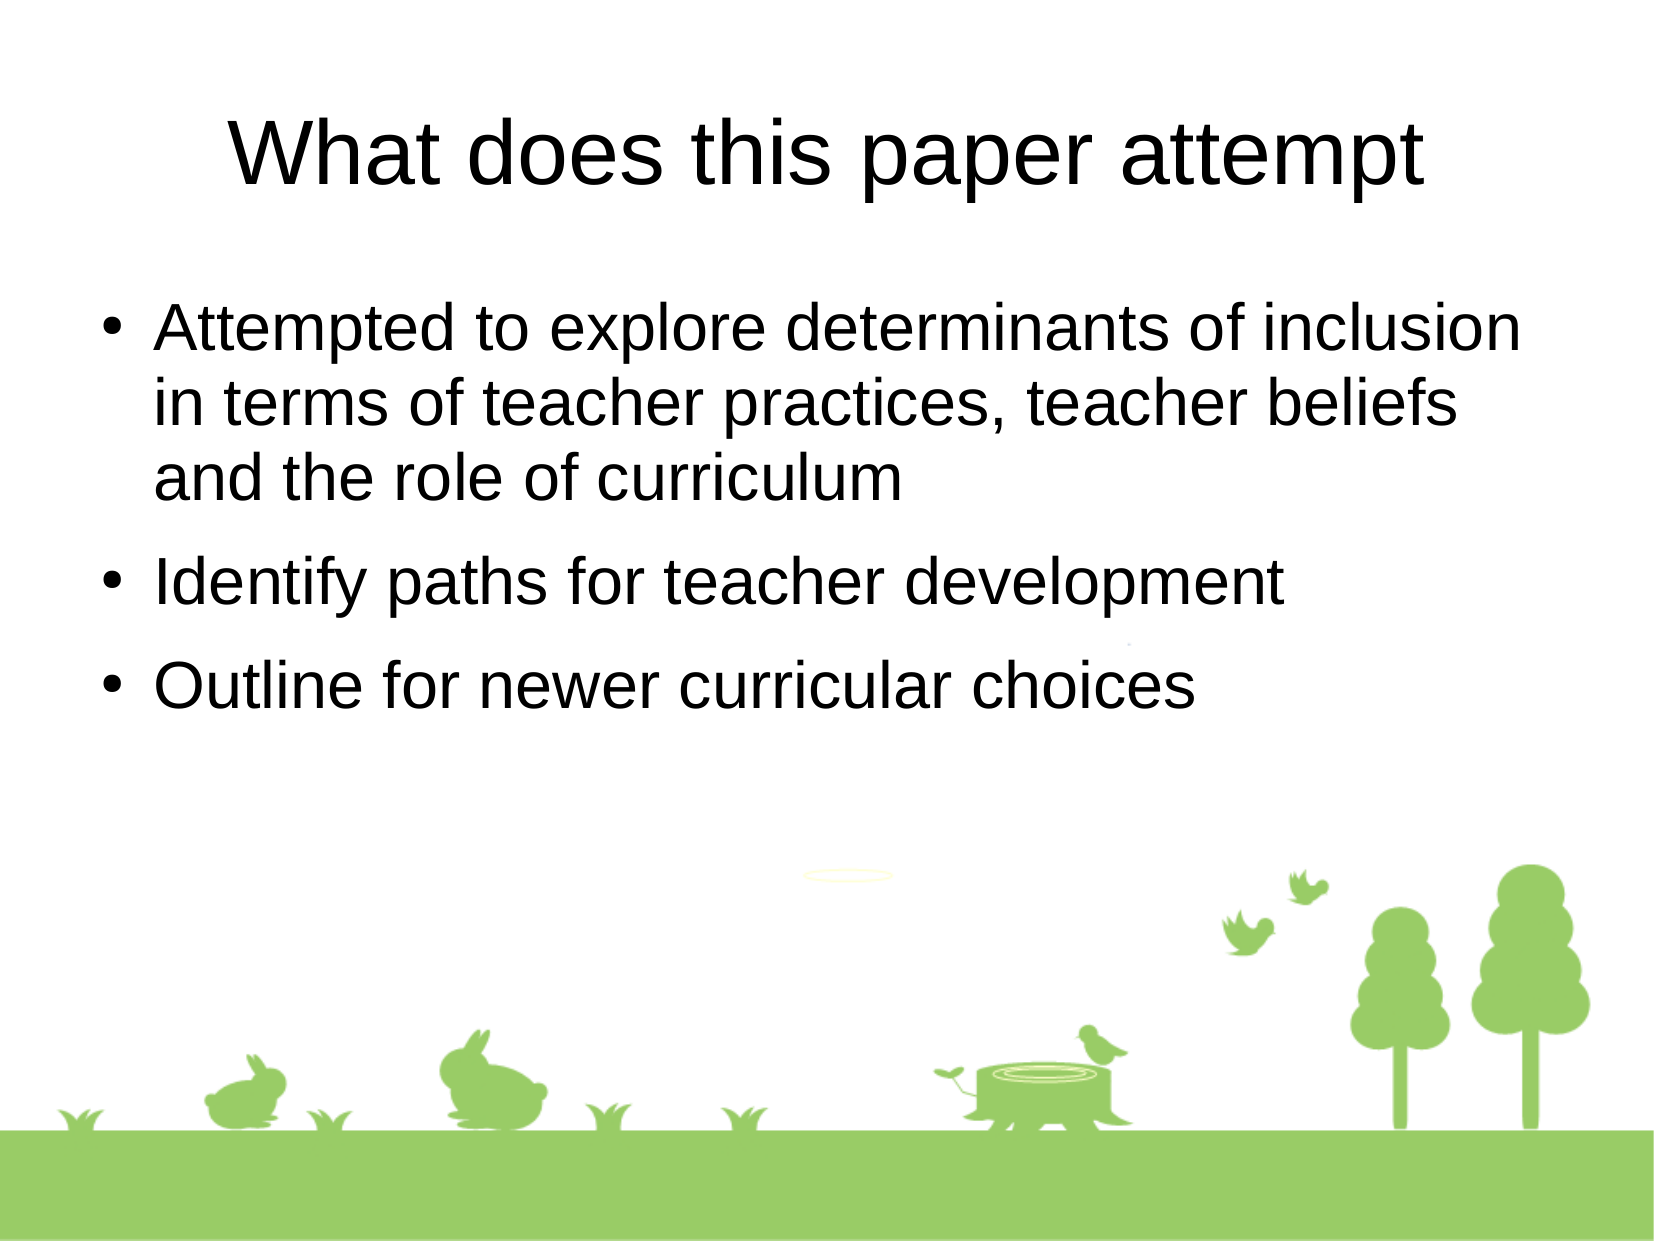

# What does this paper attempt
Attempted to explore determinants of inclusion in terms of teacher practices, teacher beliefs and the role of curriculum
Identify paths for teacher development
Outline for newer curricular choices